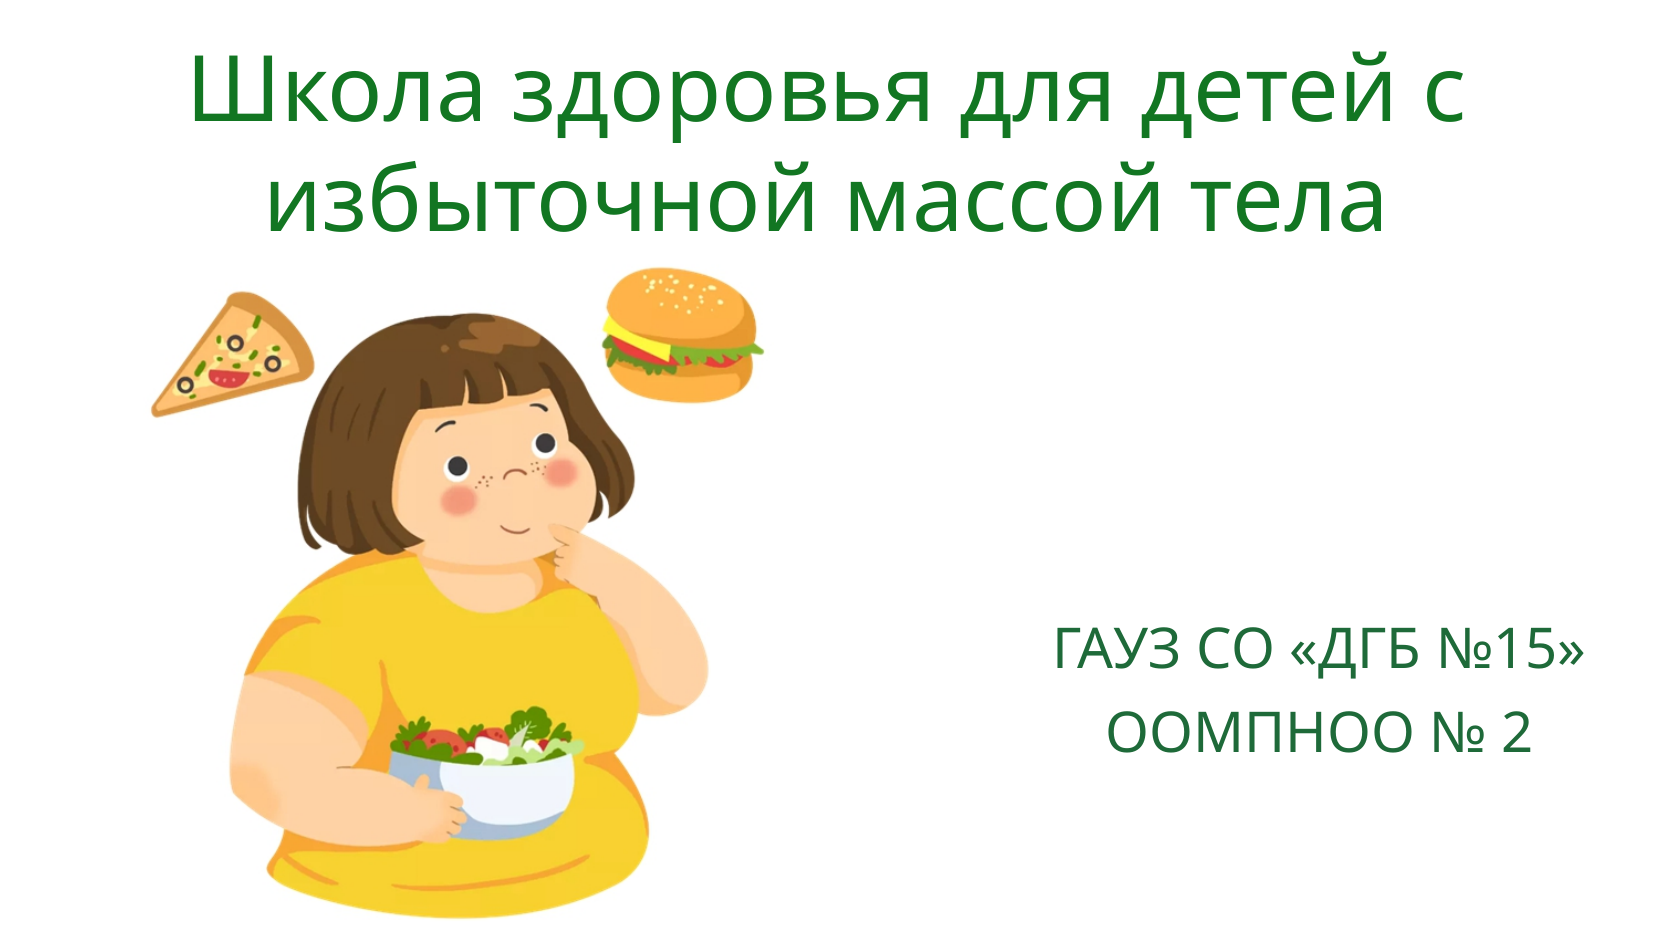

# Школа здоровья для детей с избыточной массой тела
ГАУЗ СО «ДГБ №15»
ООМПНОО № 2